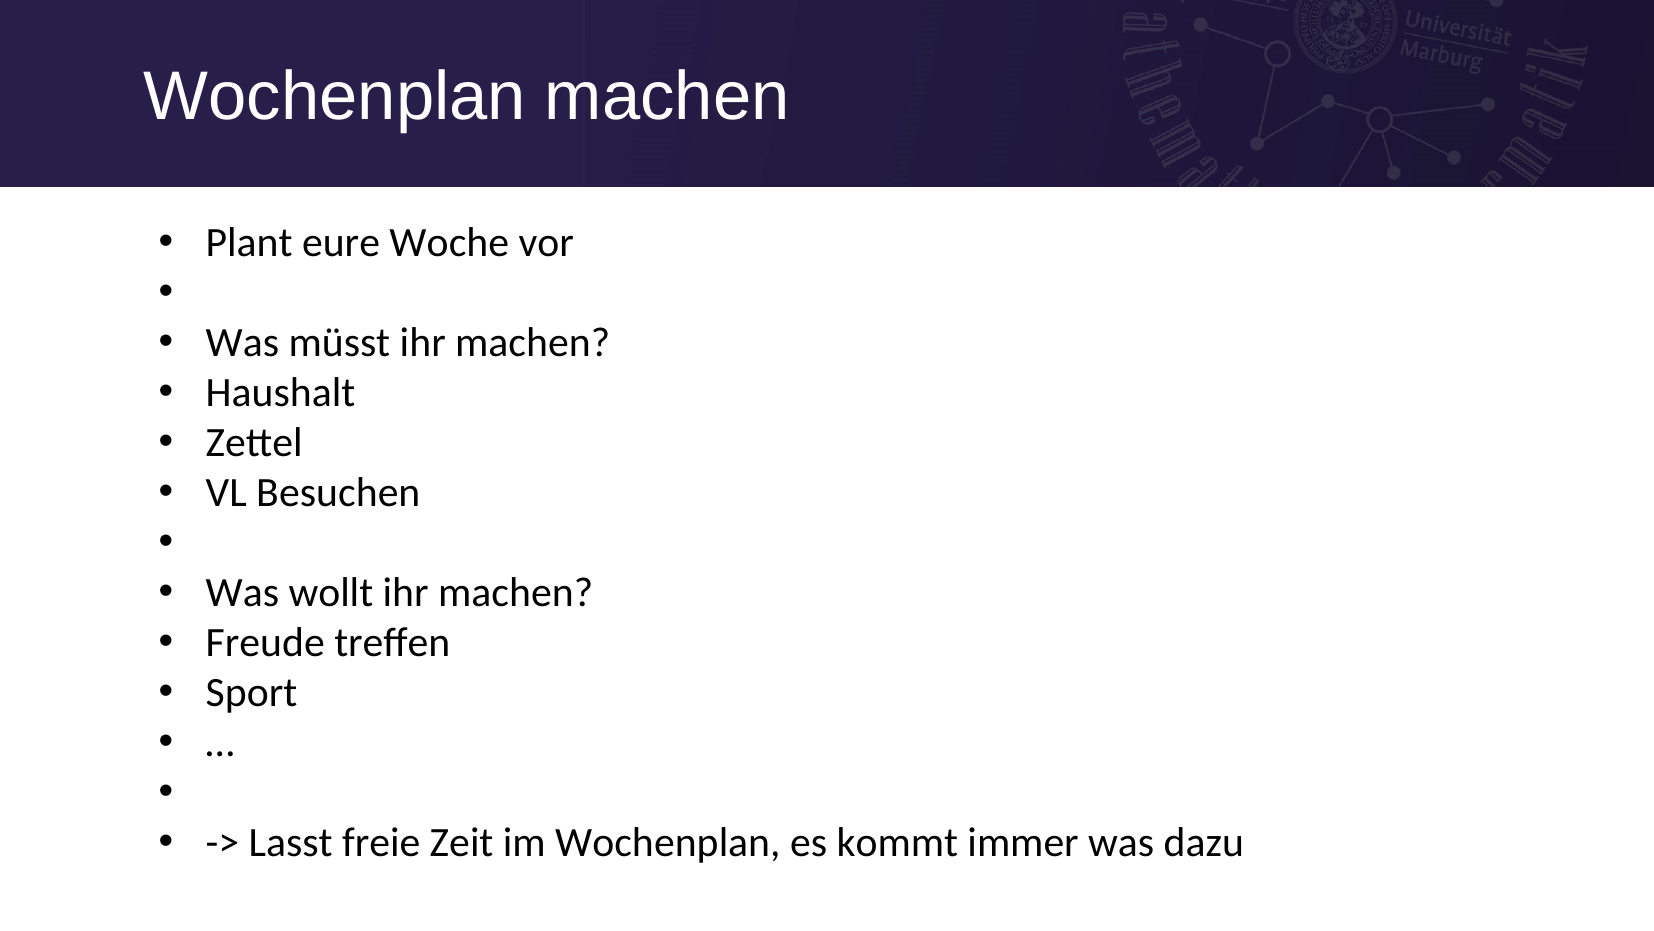

Wochenplan machen
#
Plant eure Woche vor
Was müsst ihr machen?
Haushalt
Zettel
VL Besuchen
Was wollt ihr machen?
Freude treffen
Sport
…
-> Lasst freie Zeit im Wochenplan, es kommt immer was dazu